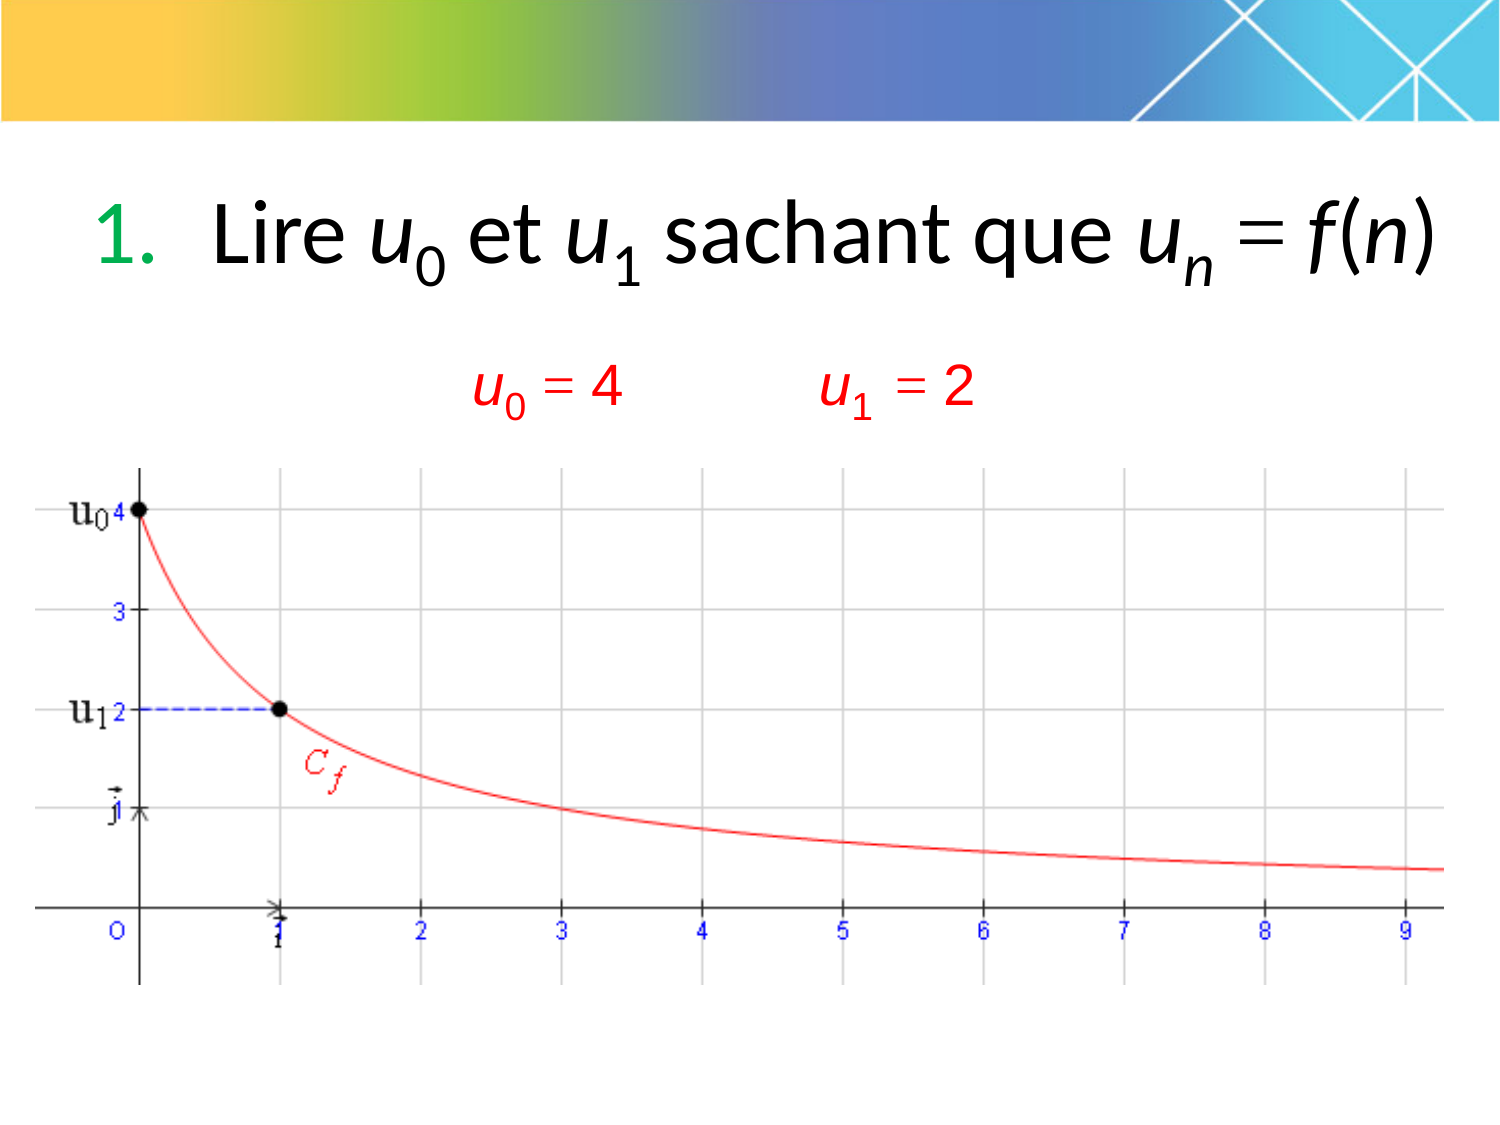

# Lire u0 et u1 sachant que un = f(n)
u0 = 4 u1 = 2